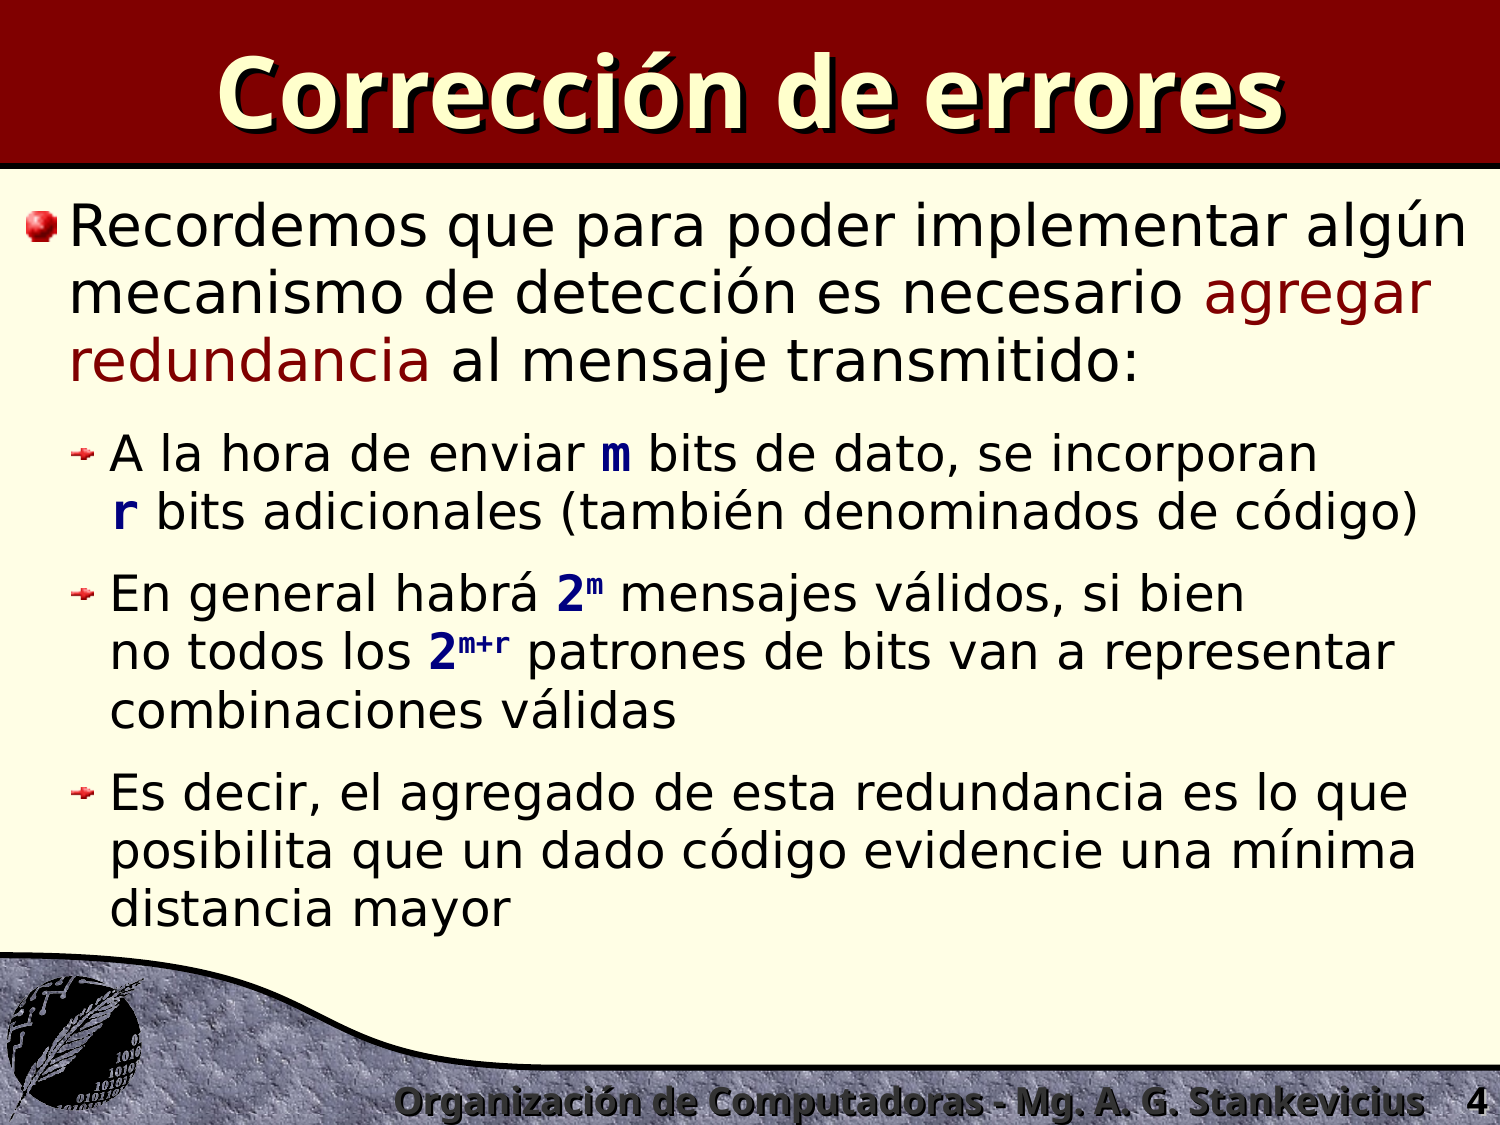

# Corrección de errores
Recordemos que para poder implementar algún mecanismo de detección es necesario agregar redundancia al mensaje transmitido:
A la hora de enviar m bits de dato, se incorporan
r bits adicionales (también denominados de código)
En general habrá 2m mensajes válidos, si bien
no todos los 2m+r patrones de bits van a representar combinaciones válidas
Es decir, el agregado de esta redundancia es lo que posibilita que un dado código evidencie una mínima distancia mayor
4